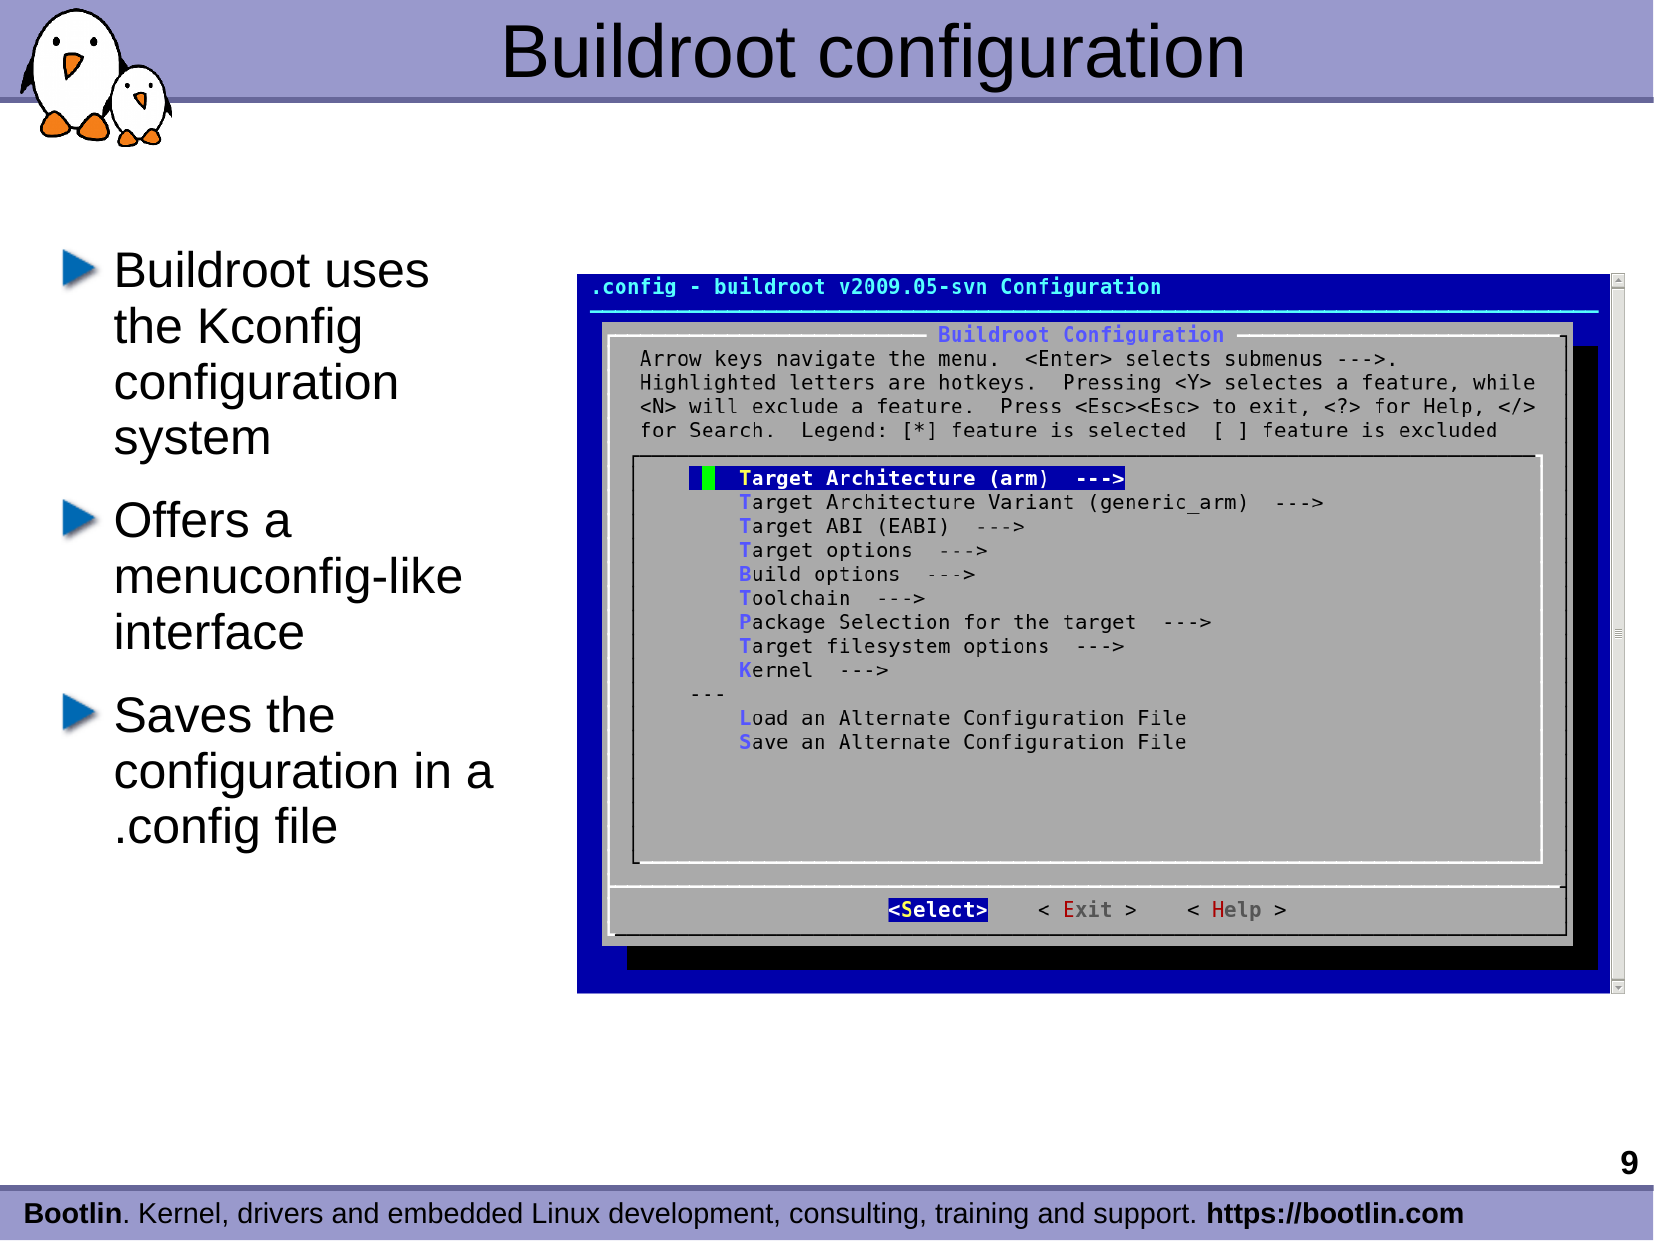

# Buildroot configuration
Buildroot uses the Kconfig configuration system
Offers a menuconfig-like interface
Saves the configuration in a .config file